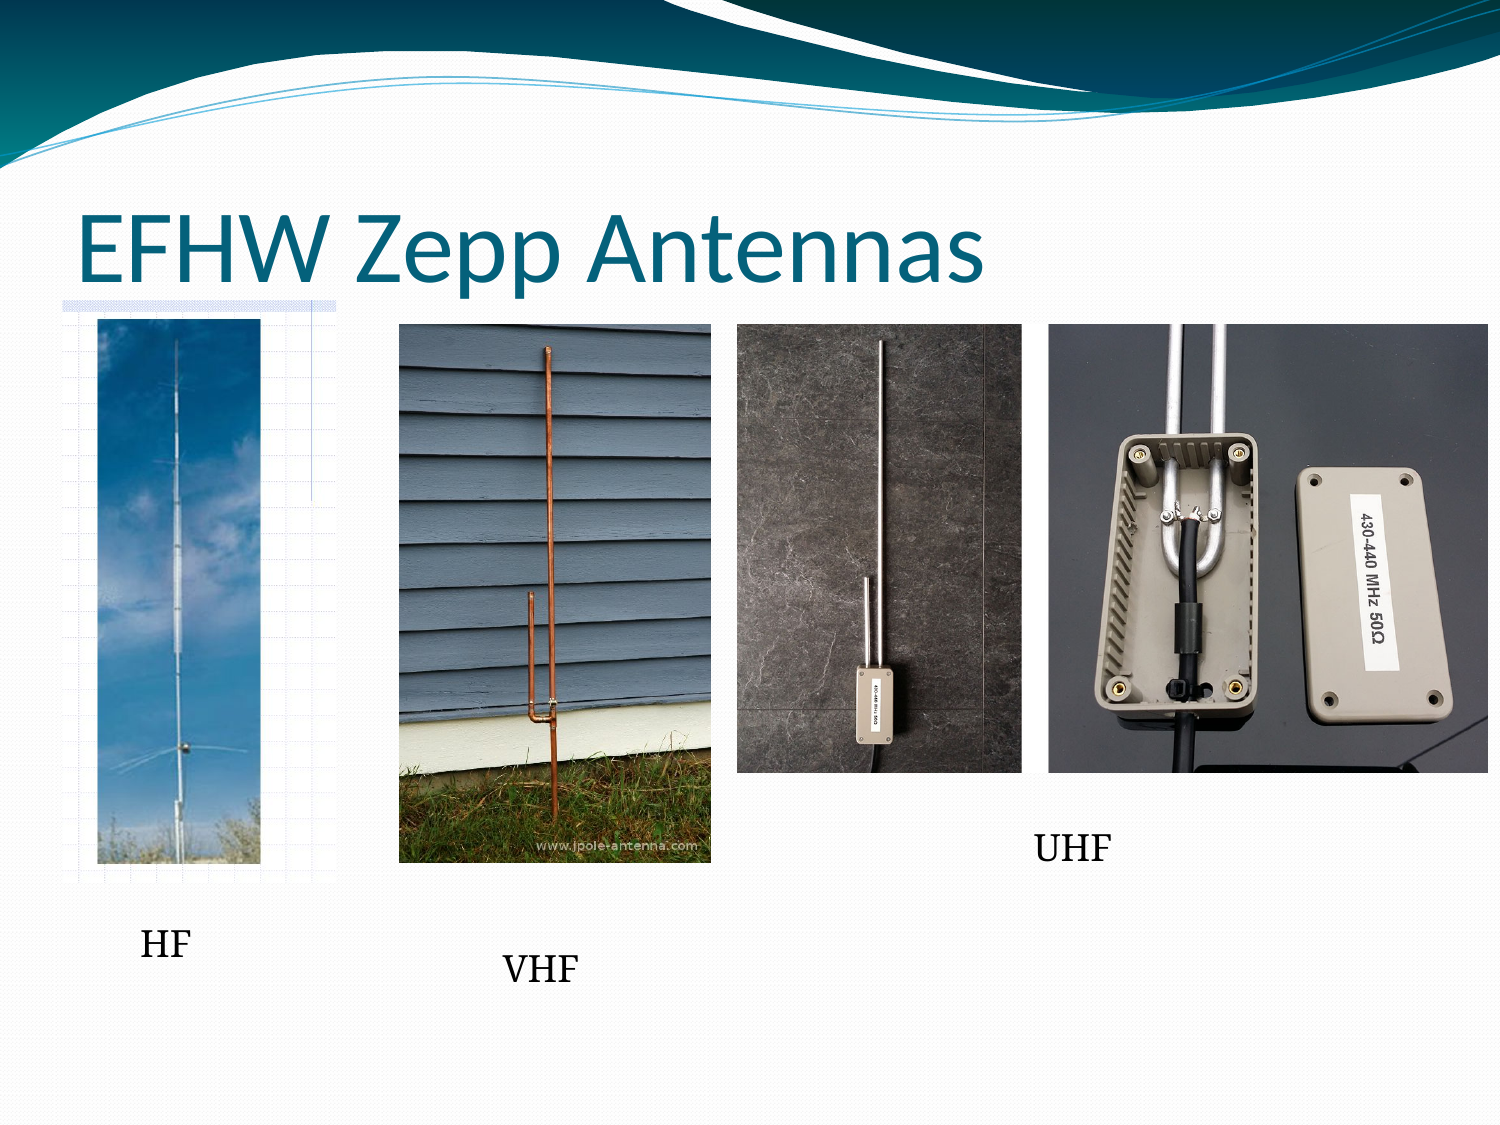

# EFHW Zepp Antennas
UHF
HF
VHF